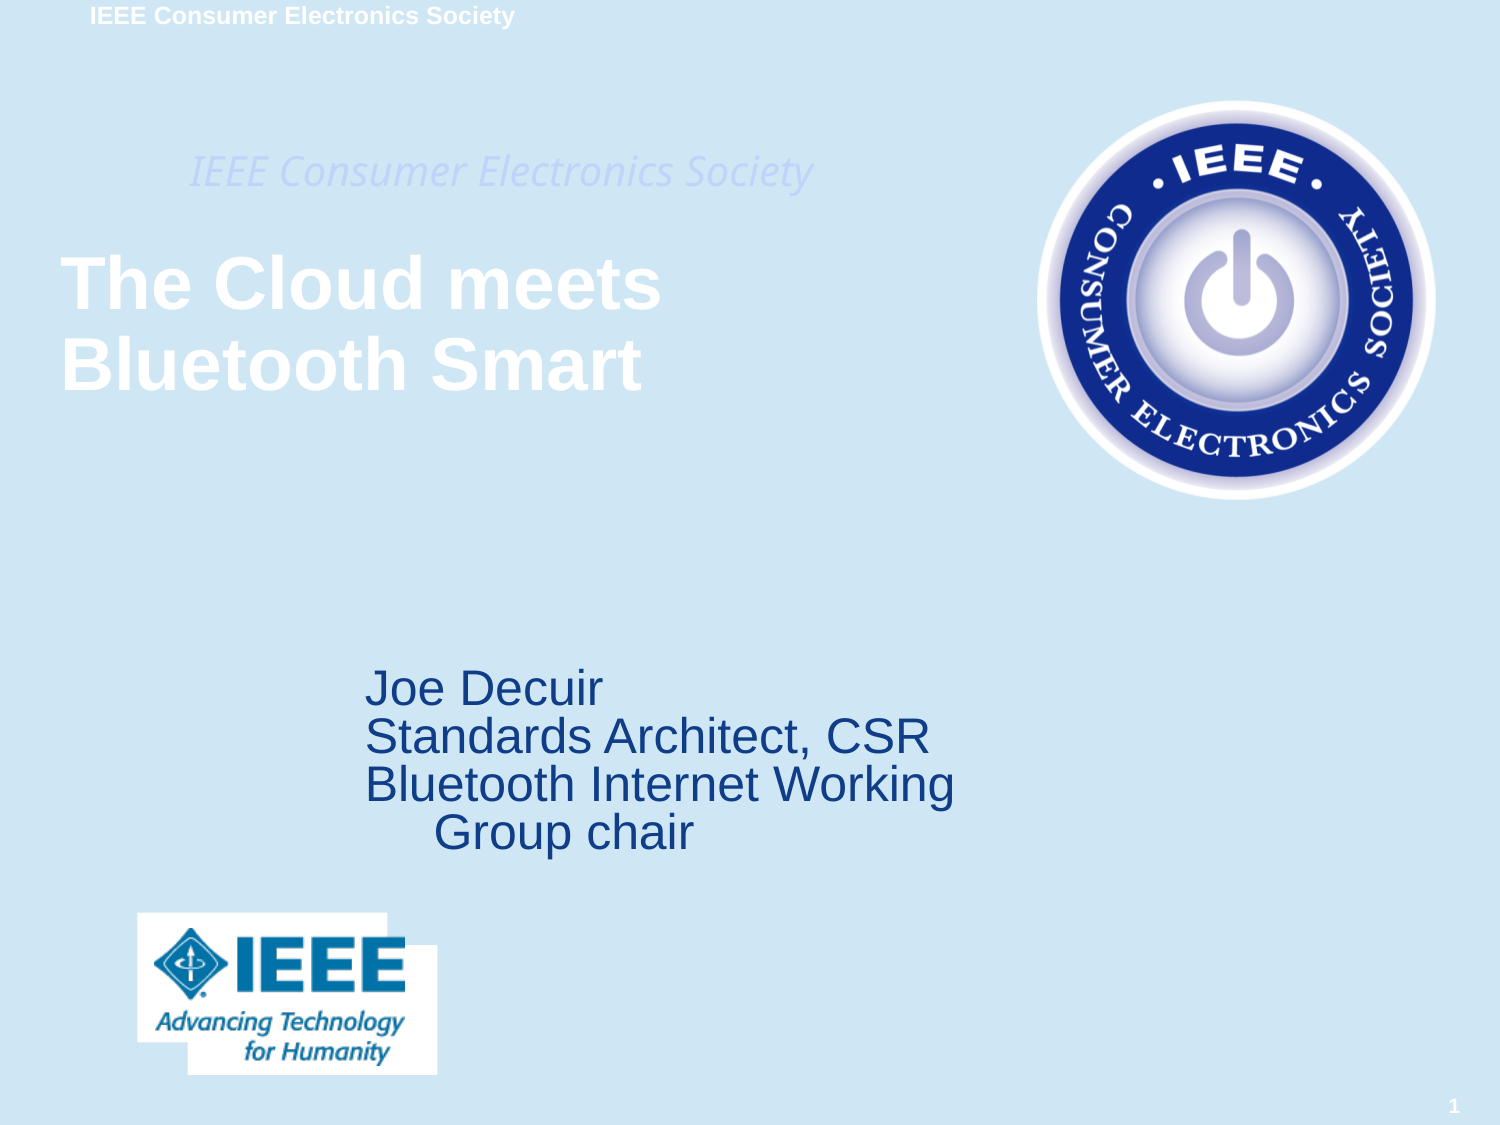

# IEEE Consumer Electronics Society
The Cloud meets Bluetooth Smart
Joe Decuir
Standards Architect, CSR
Bluetooth Internet Working Group chair